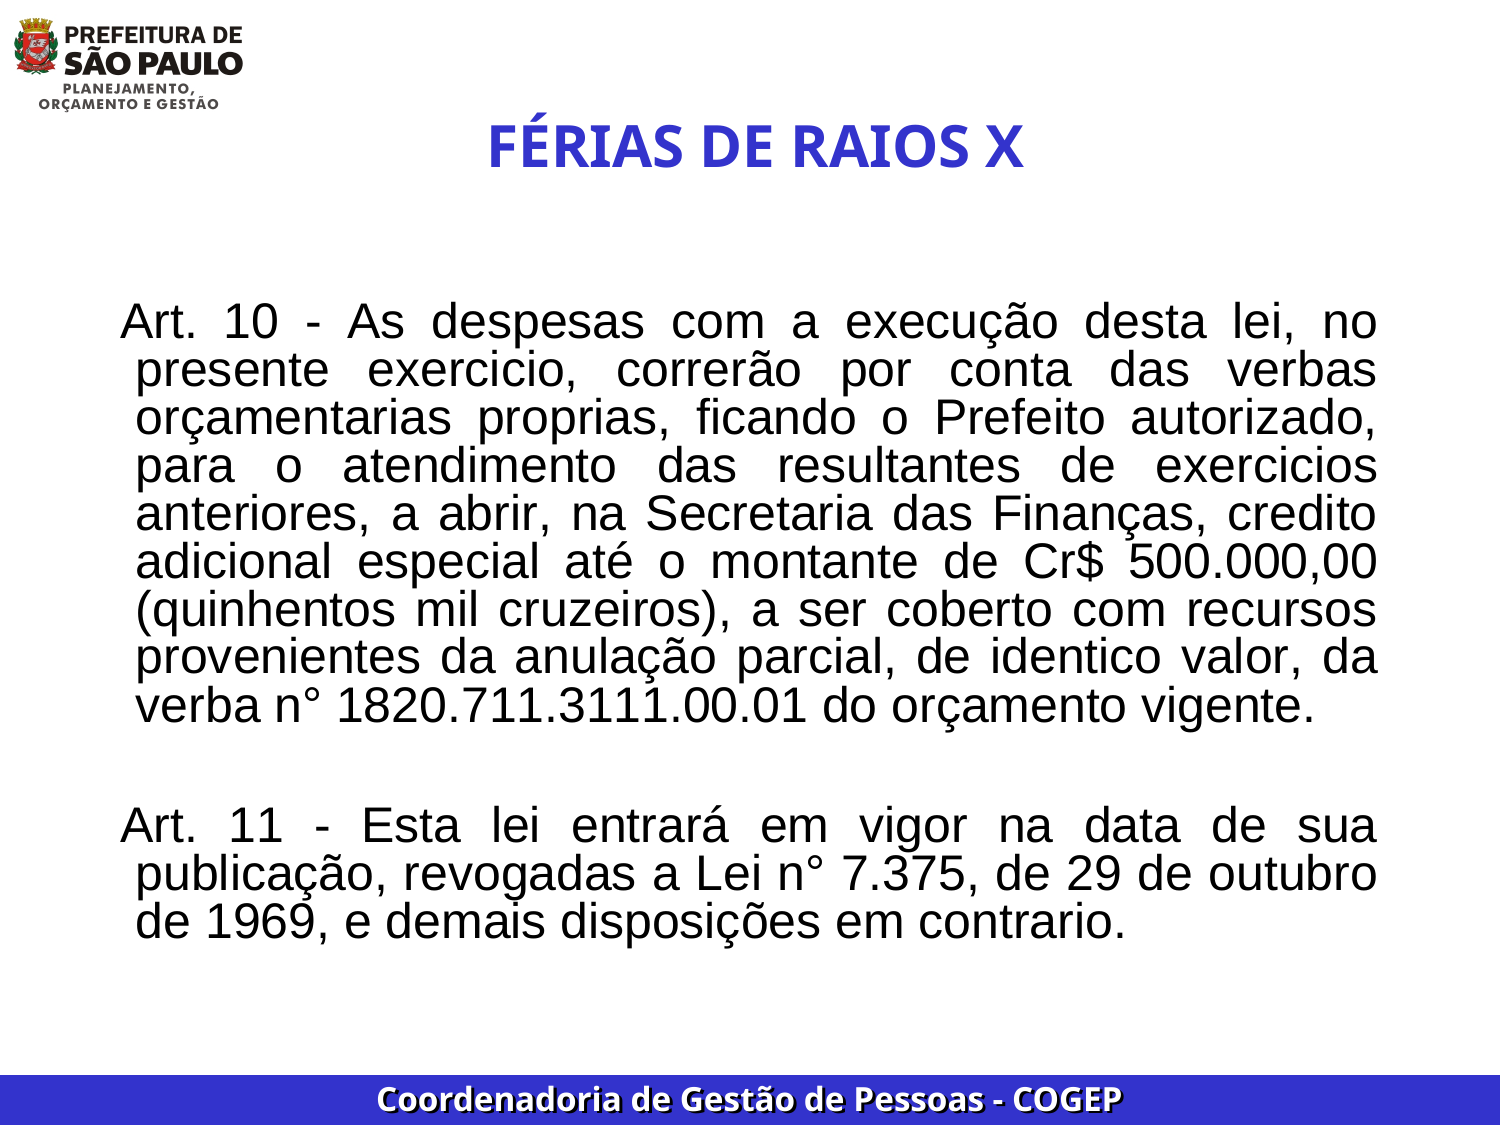

# FÉRIAS DE RAIOS X
Art. 10 - As despesas com a execução desta lei, no presente exercicio, correrão por conta das verbas orçamentarias proprias, ficando o Prefeito autorizado, para o atendimento das resultantes de exercicios anteriores, a abrir, na Secretaria das Finanças, credito adicional especial até o montante de Cr$ 500.000,00 (quinhentos mil cruzeiros), a ser coberto com recursos provenientes da anulação parcial, de identico valor, da verba n° 1820.711.3111.00.01 do orçamento vigente.
Art. 11 - Esta lei entrará em vigor na data de sua publicação, revogadas a Lei n° 7.375, de 29 de outubro de 1969, e demais disposições em contrario.